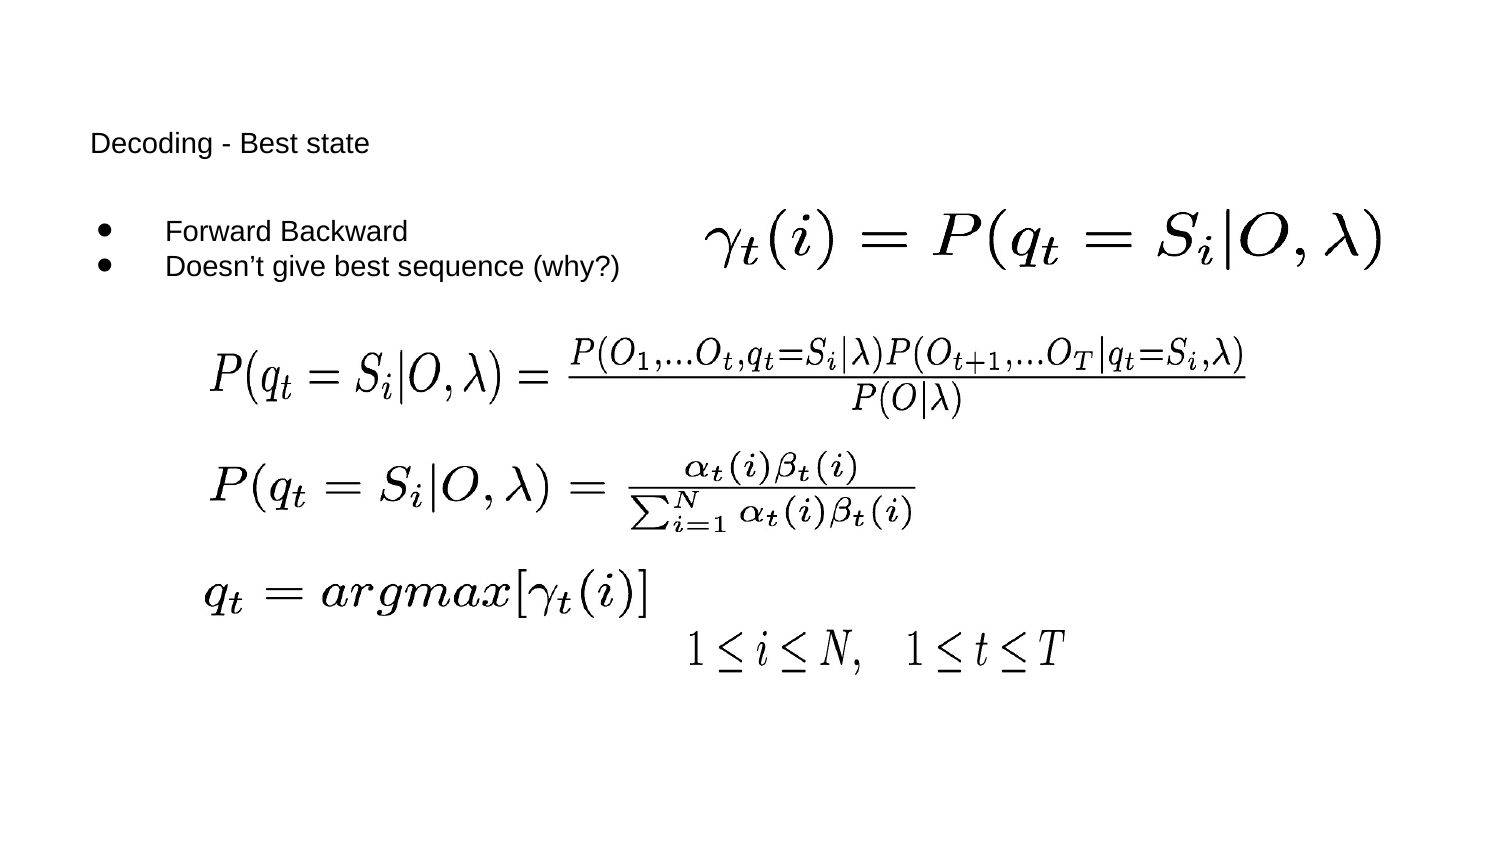

# Decoding - Best state
Forward Backward
Doesn’t give best sequence (why?)